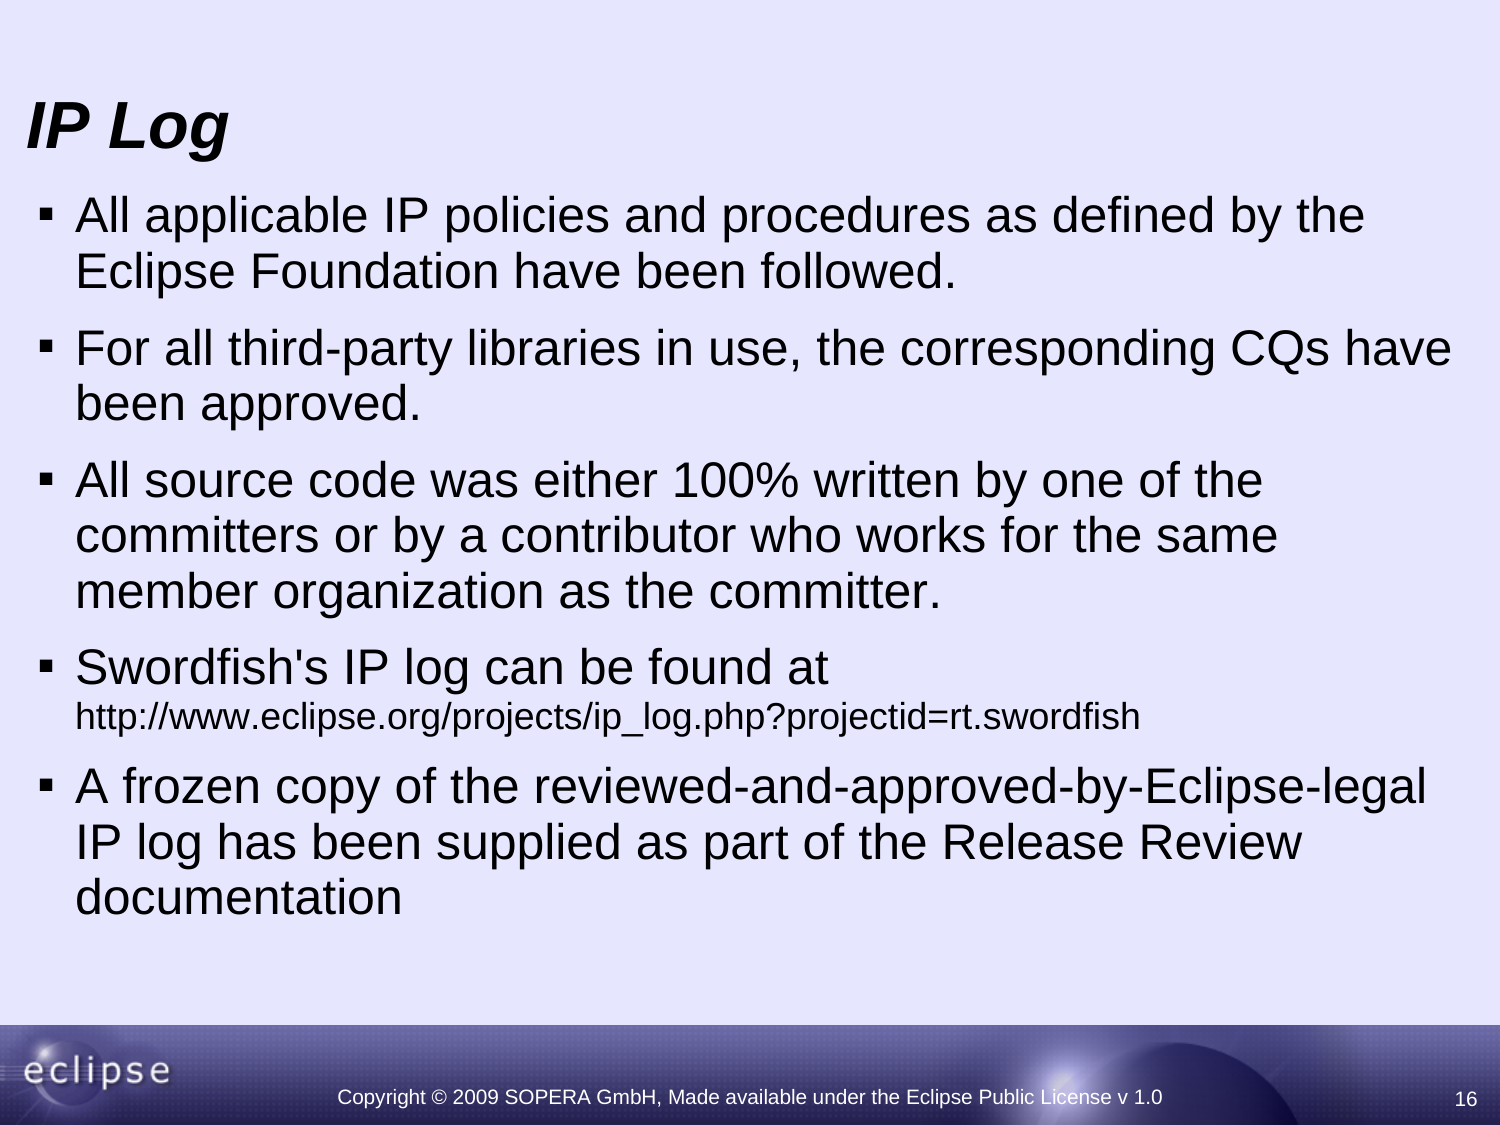

# IP Log
All applicable IP policies and procedures as defined by the Eclipse Foundation have been followed.
For all third-party libraries in use, the corresponding CQs have been approved.
All source code was either 100% written by one of the committers or by a contributor who works for the same member organization as the committer.
Swordfish's IP log can be found at
http://www.eclipse.org/projects/ip_log.php?projectid=rt.swordfish
A frozen copy of the reviewed-and-approved-by-Eclipse-legal IP log has been supplied as part of the Release Review documentation